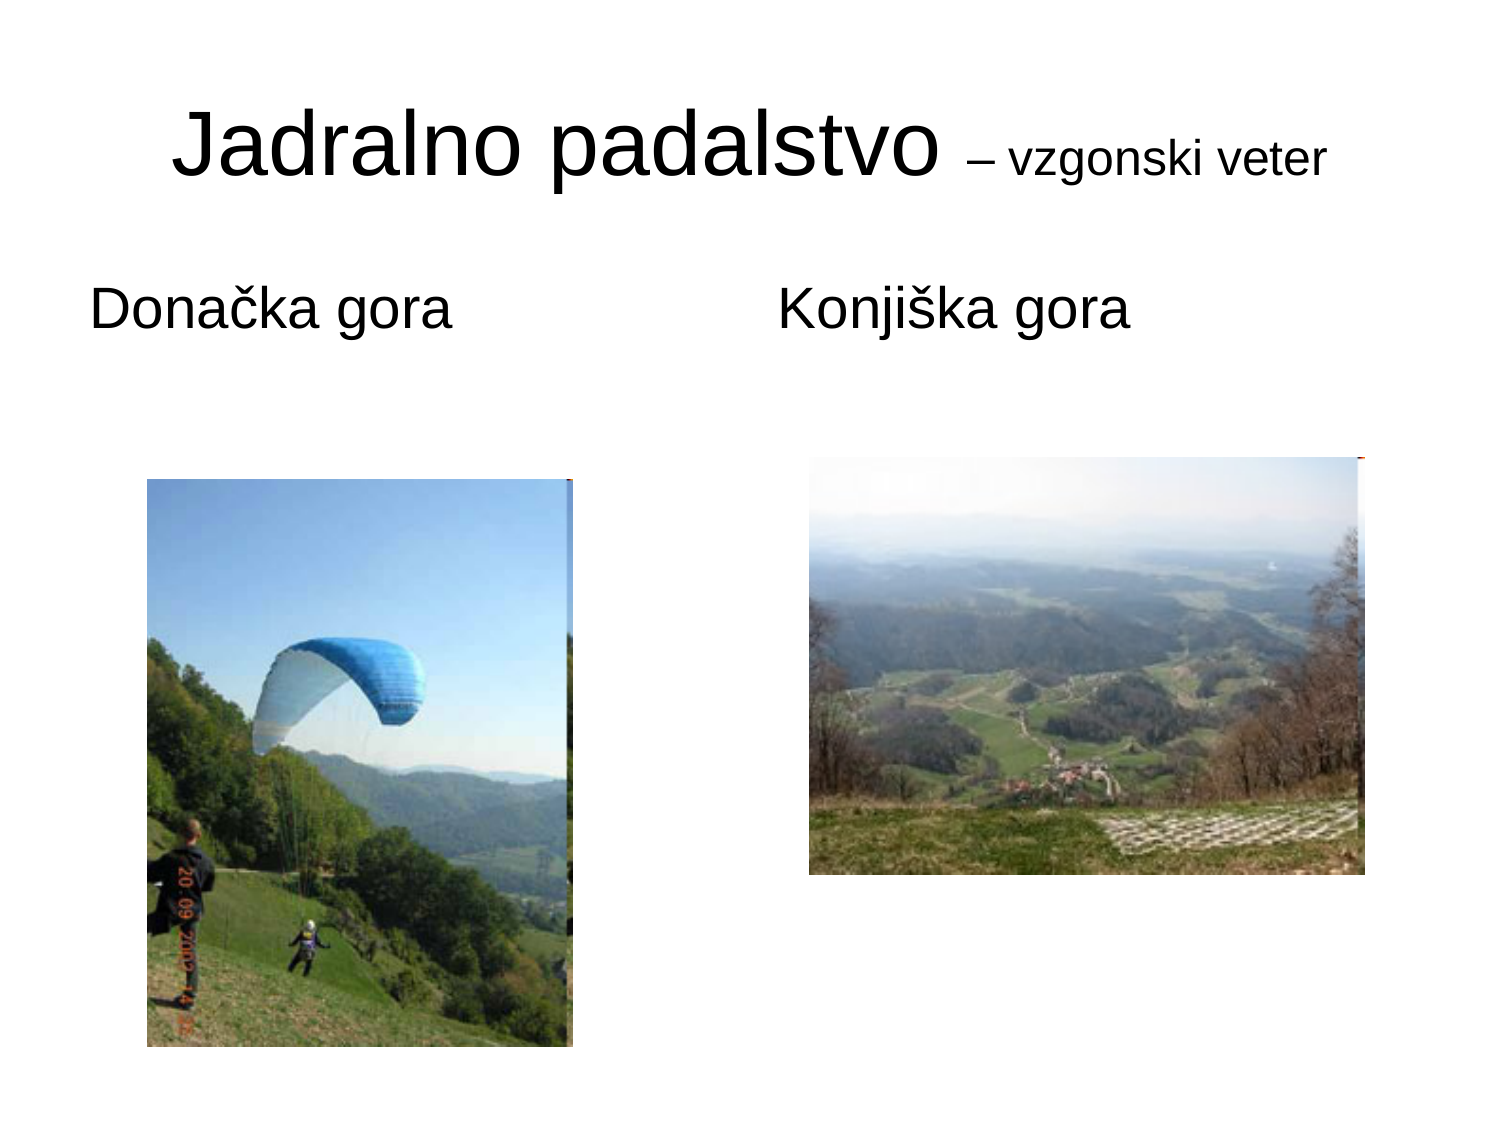

# Jadralno padalstvo – vzgonski veter
Donačka gora
Konjiška gora